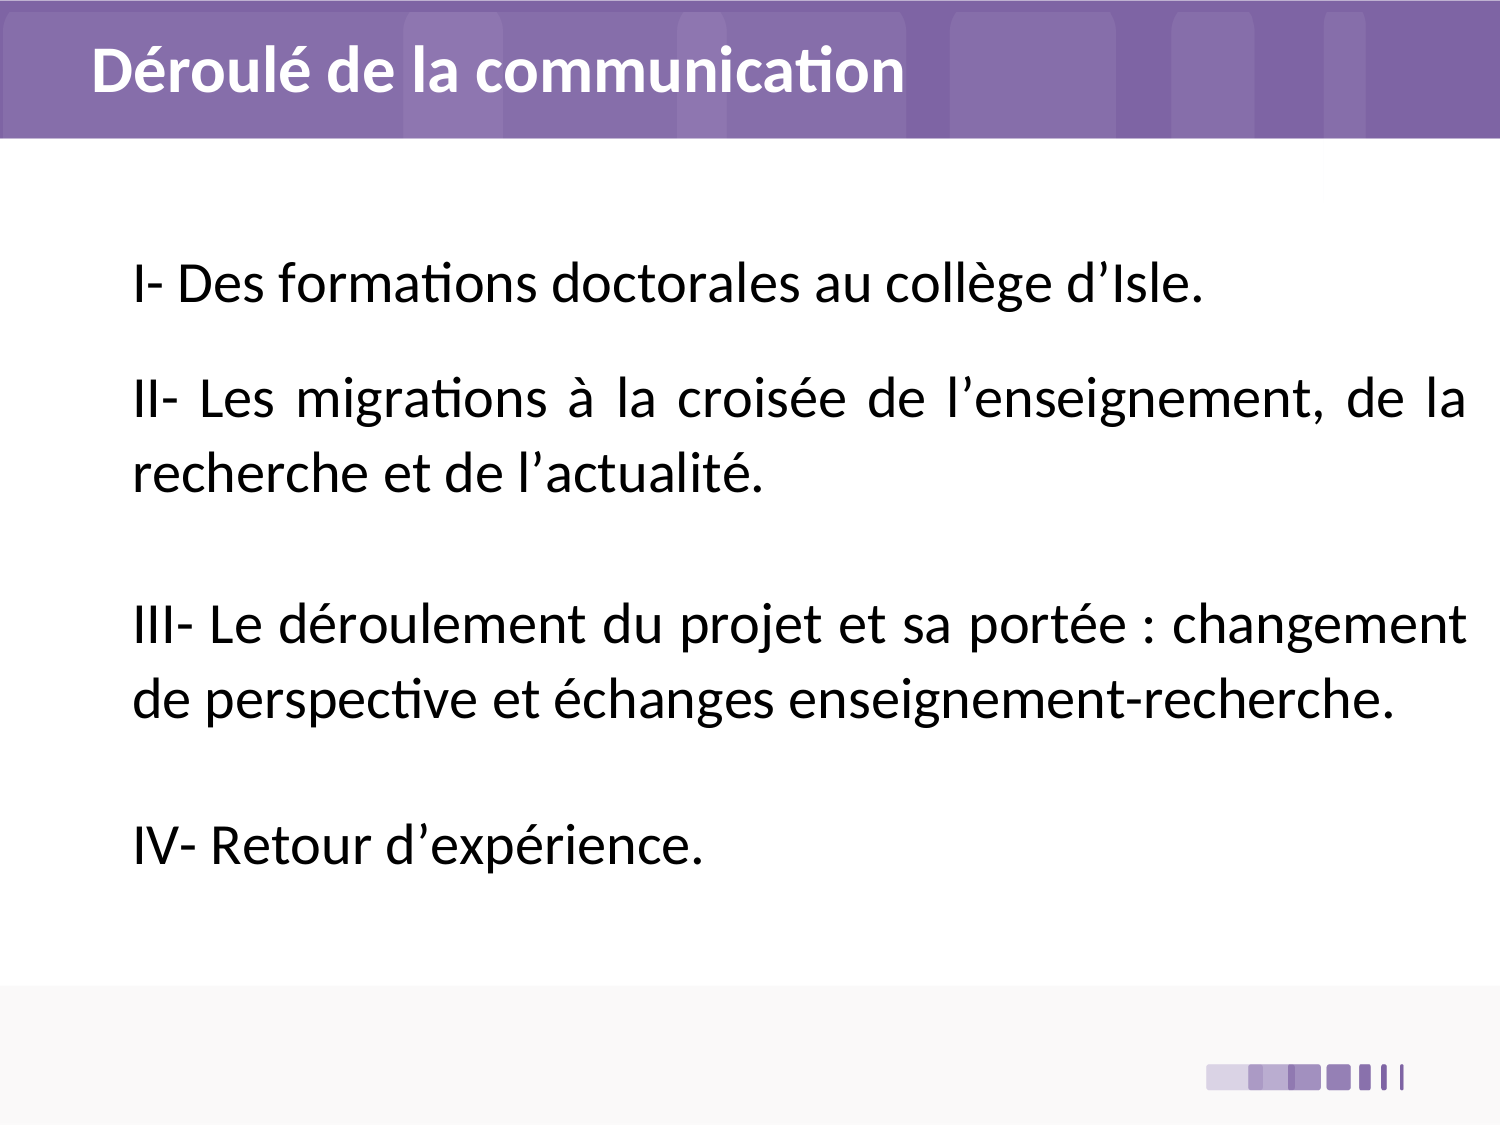

# Déroulé de la communication
I- Des formations doctorales au collège d’Isle.
II- Les migrations à la croisée de l’enseignement, de la recherche et de l’actualité.
III- Le déroulement du projet et sa portée : changement de perspective et échanges enseignement-recherche.
IV- Retour d’expérience.